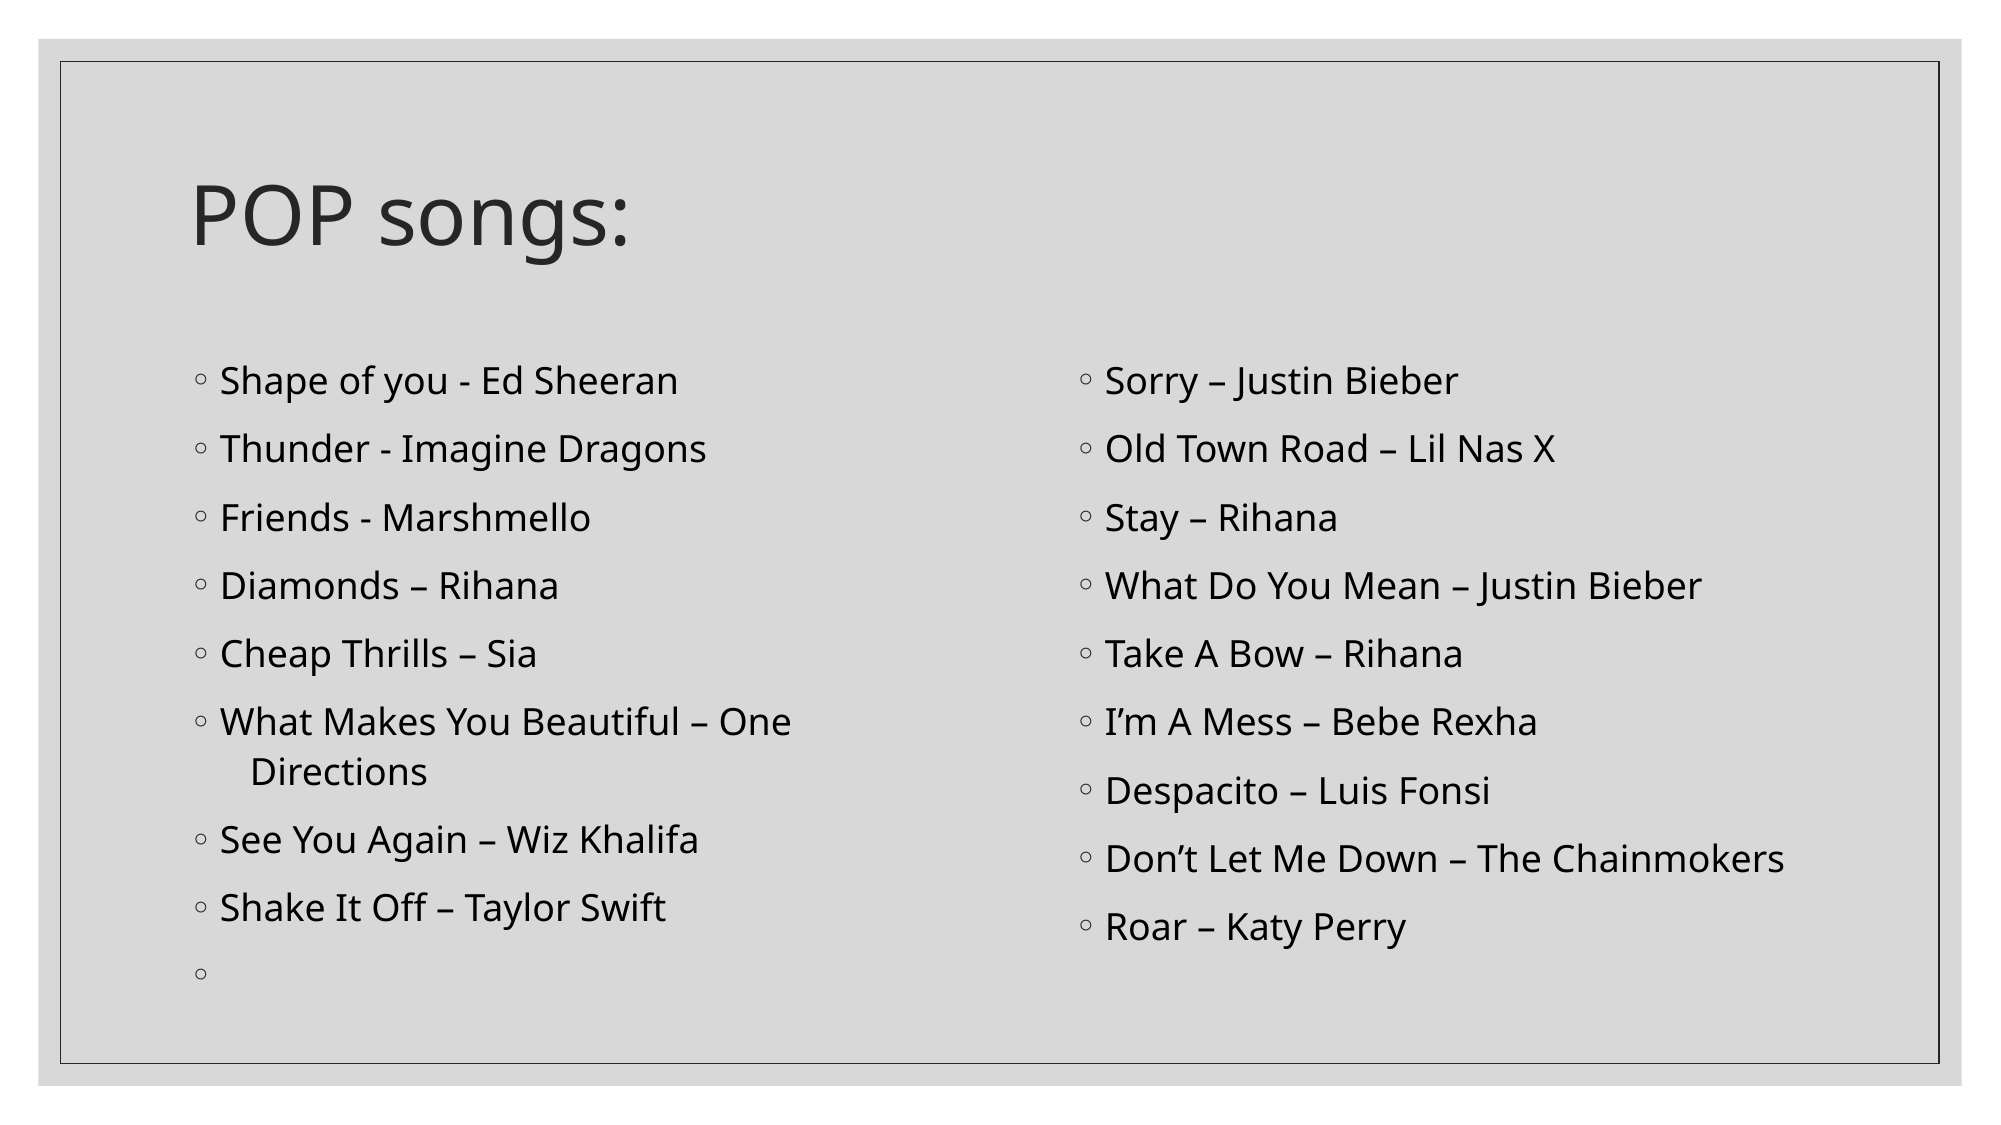

# POP songs:
Shape of you - Ed Sheeran
Thunder - Imagine Dragons
Friends - Marshmello
Diamonds – Rihana
Cheap Thrills – Sia
What Makes You Beautiful – One Directions
See You Again – Wiz Khalifa
Shake It Off – Taylor Swift
Sorry – Justin Bieber
Old Town Road – Lil Nas X
Stay – Rihana
What Do You Mean – Justin Bieber
Take A Bow – Rihana
I’m A Mess – Bebe Rexha
Despacito – Luis Fonsi
Don’t Let Me Down – The Chainmokers
Roar – Katy Perry